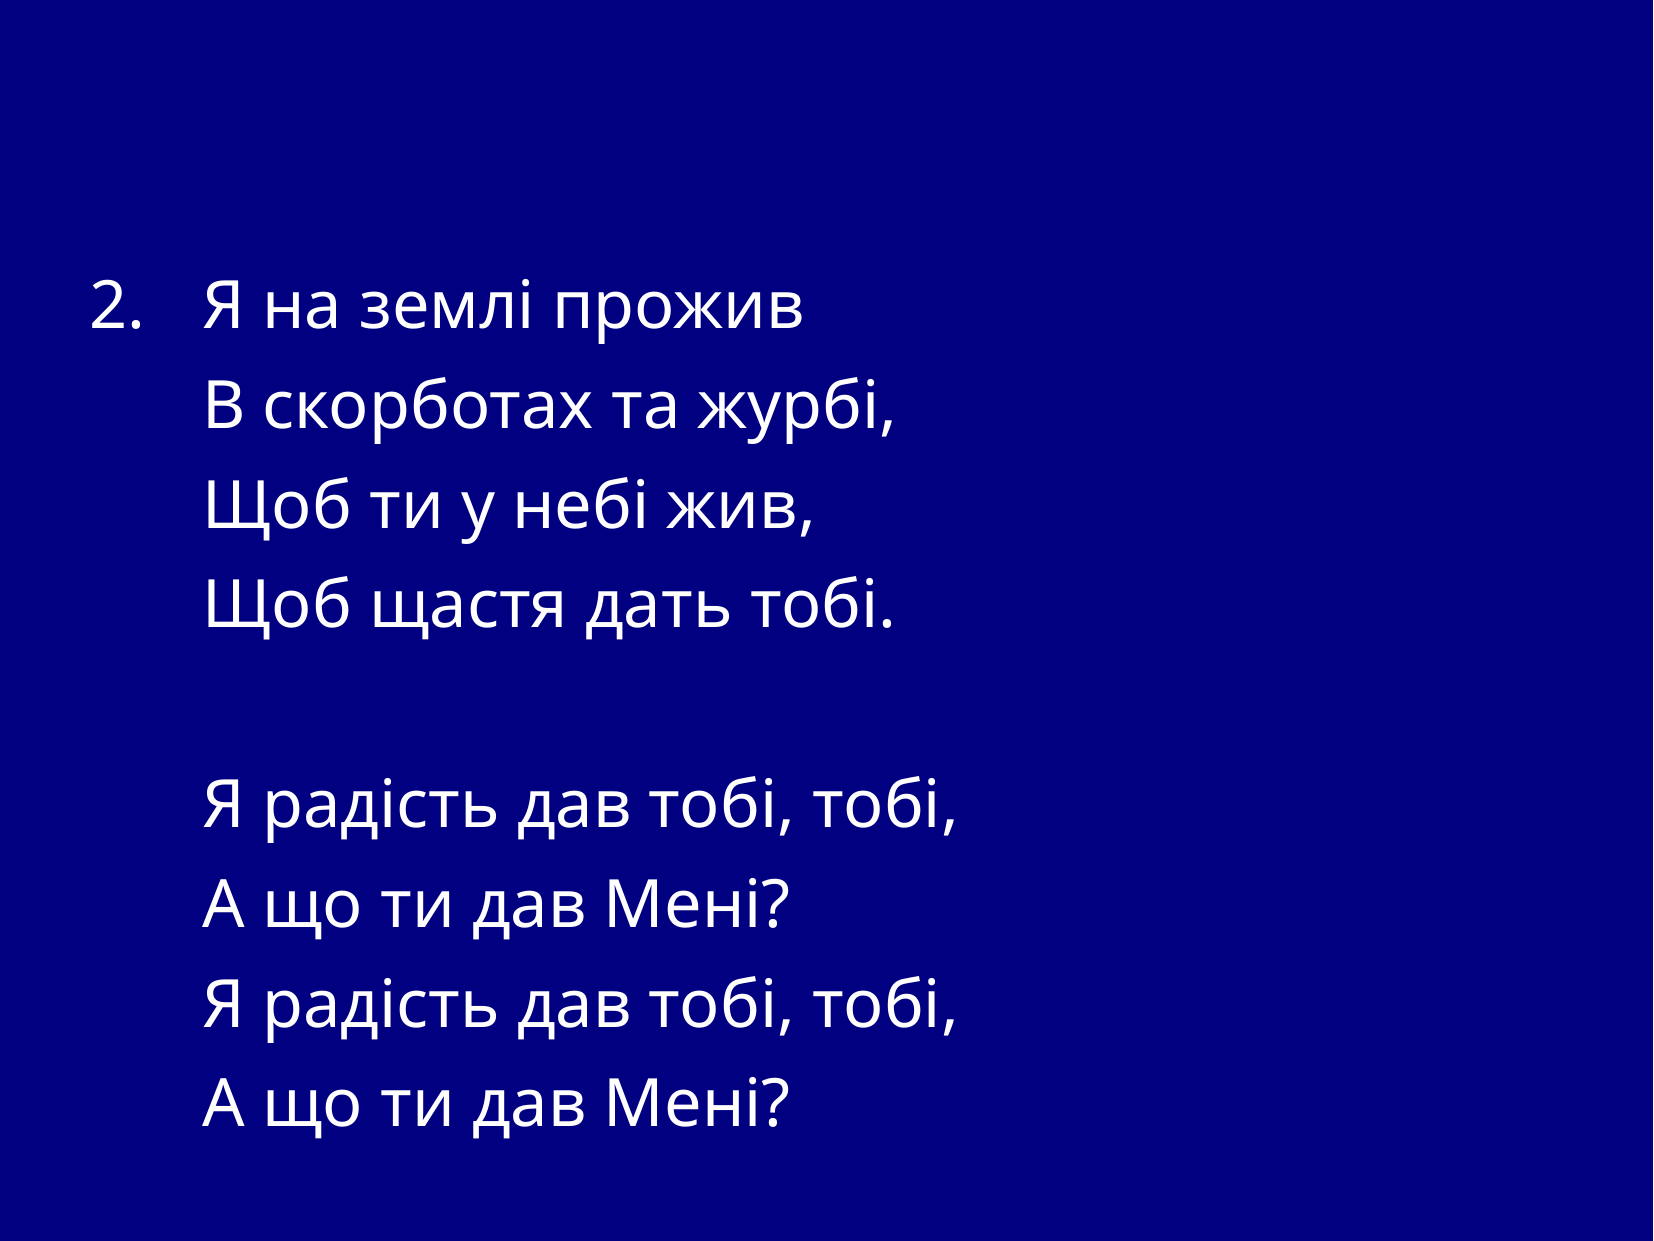

2.	Я на землі прожив
	В скорботах та журбі,
	Щоб ти у небі жив,
	Щоб щастя дать тобі.
	Я радість дав тобі, тобі,
	А що ти дав Мені?
	Я радість дав тобі, тобі,
	А що ти дав Мені?